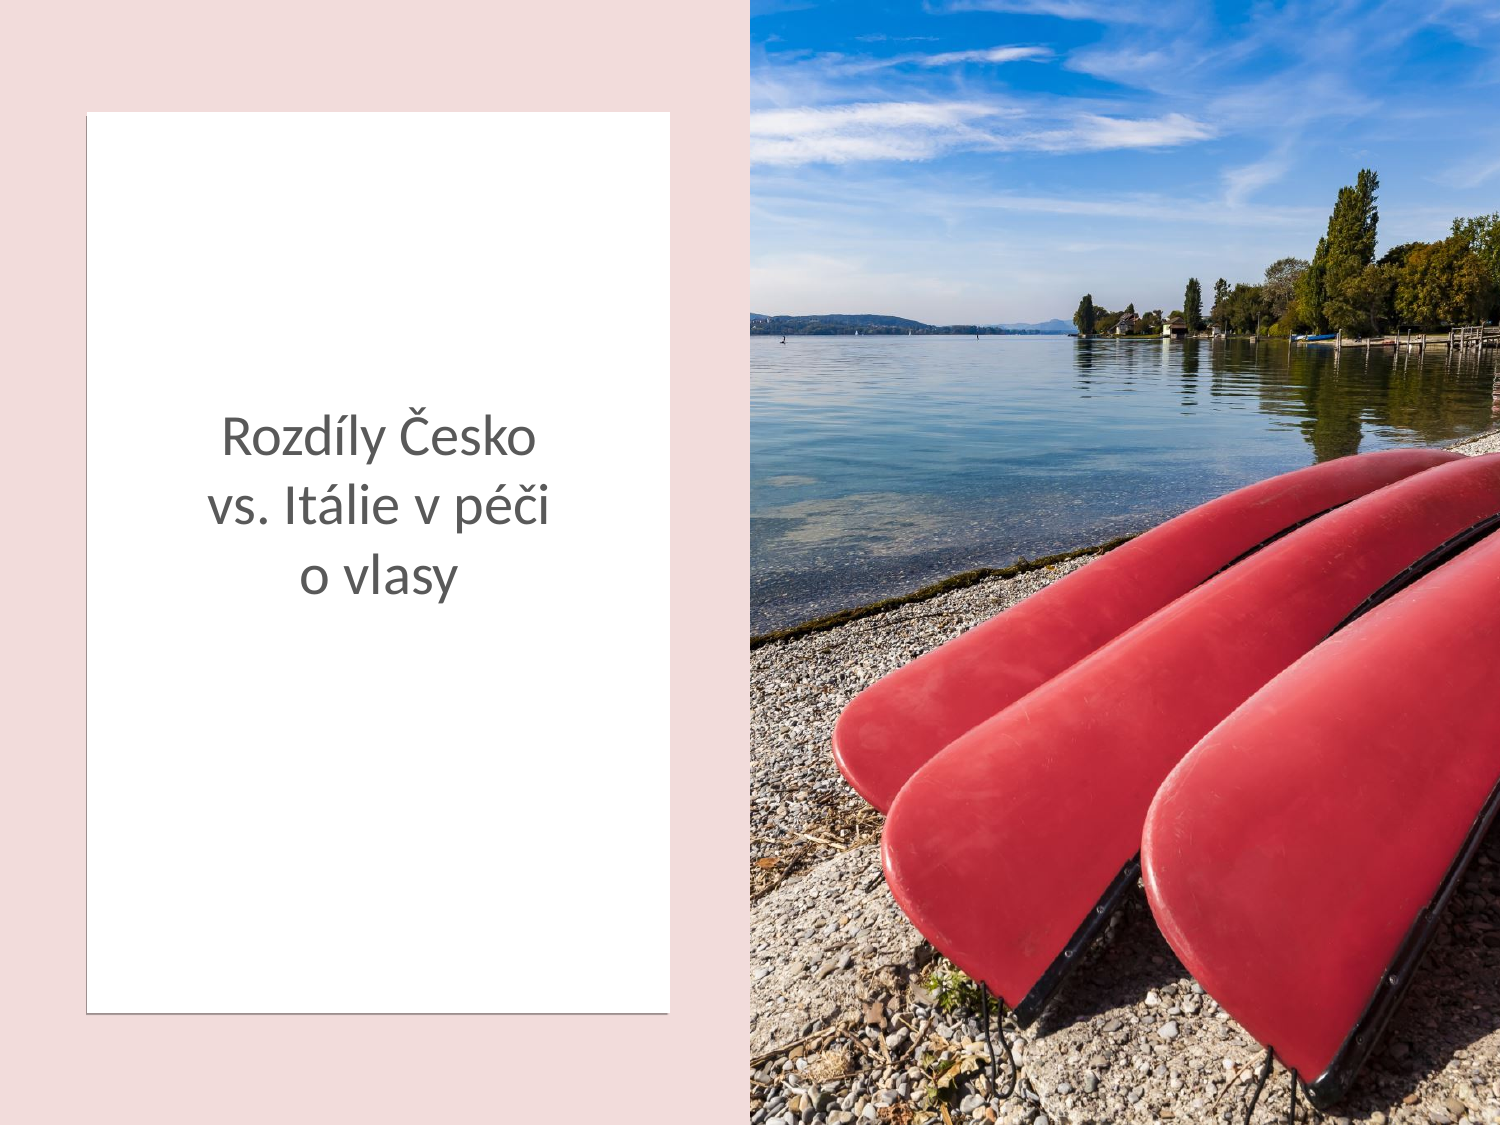

# Rozdíly Česko vs. Itálie v péči o vlasy